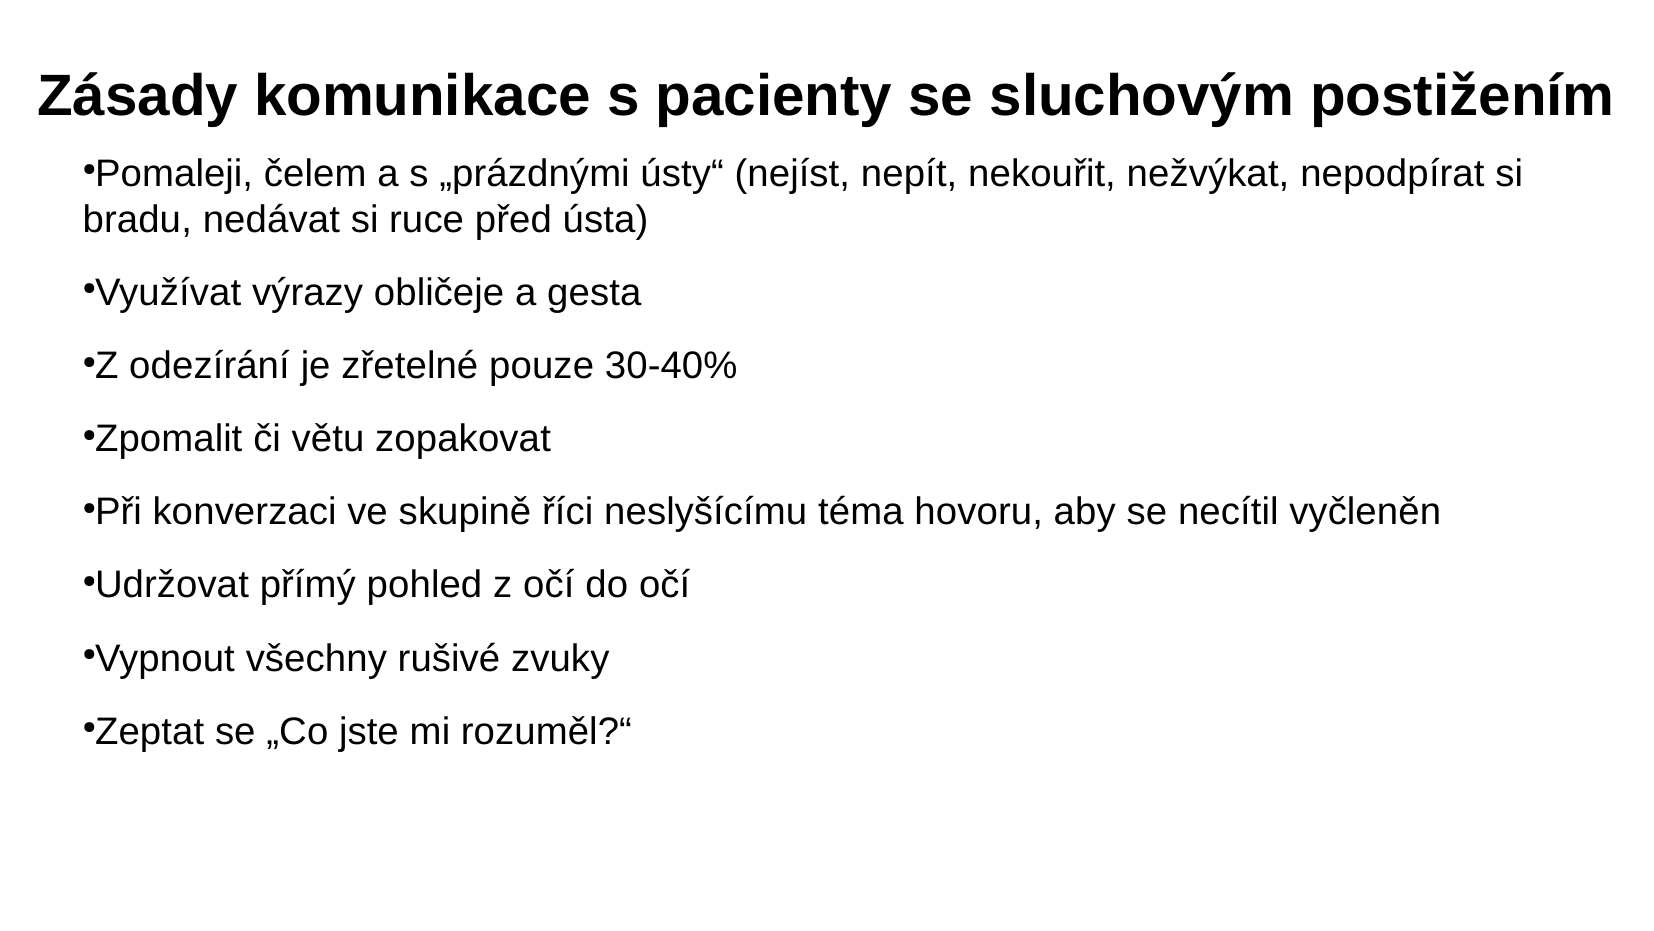

# Zásady komunikace s pacienty se sluchovým postižením
Pomaleji, čelem a s „prázdnými ústy“ (nejíst, nepít, nekouřit, nežvýkat, nepodpírat si bradu, nedávat si ruce před ústa)
Využívat výrazy obličeje a gesta
Z odezírání je zřetelné pouze 30-40%
Zpomalit či větu zopakovat
Při konverzaci ve skupině říci neslyšícímu téma hovoru, aby se necítil vyčleněn
Udržovat přímý pohled z očí do očí
Vypnout všechny rušivé zvuky
Zeptat se „Co jste mi rozuměl?“